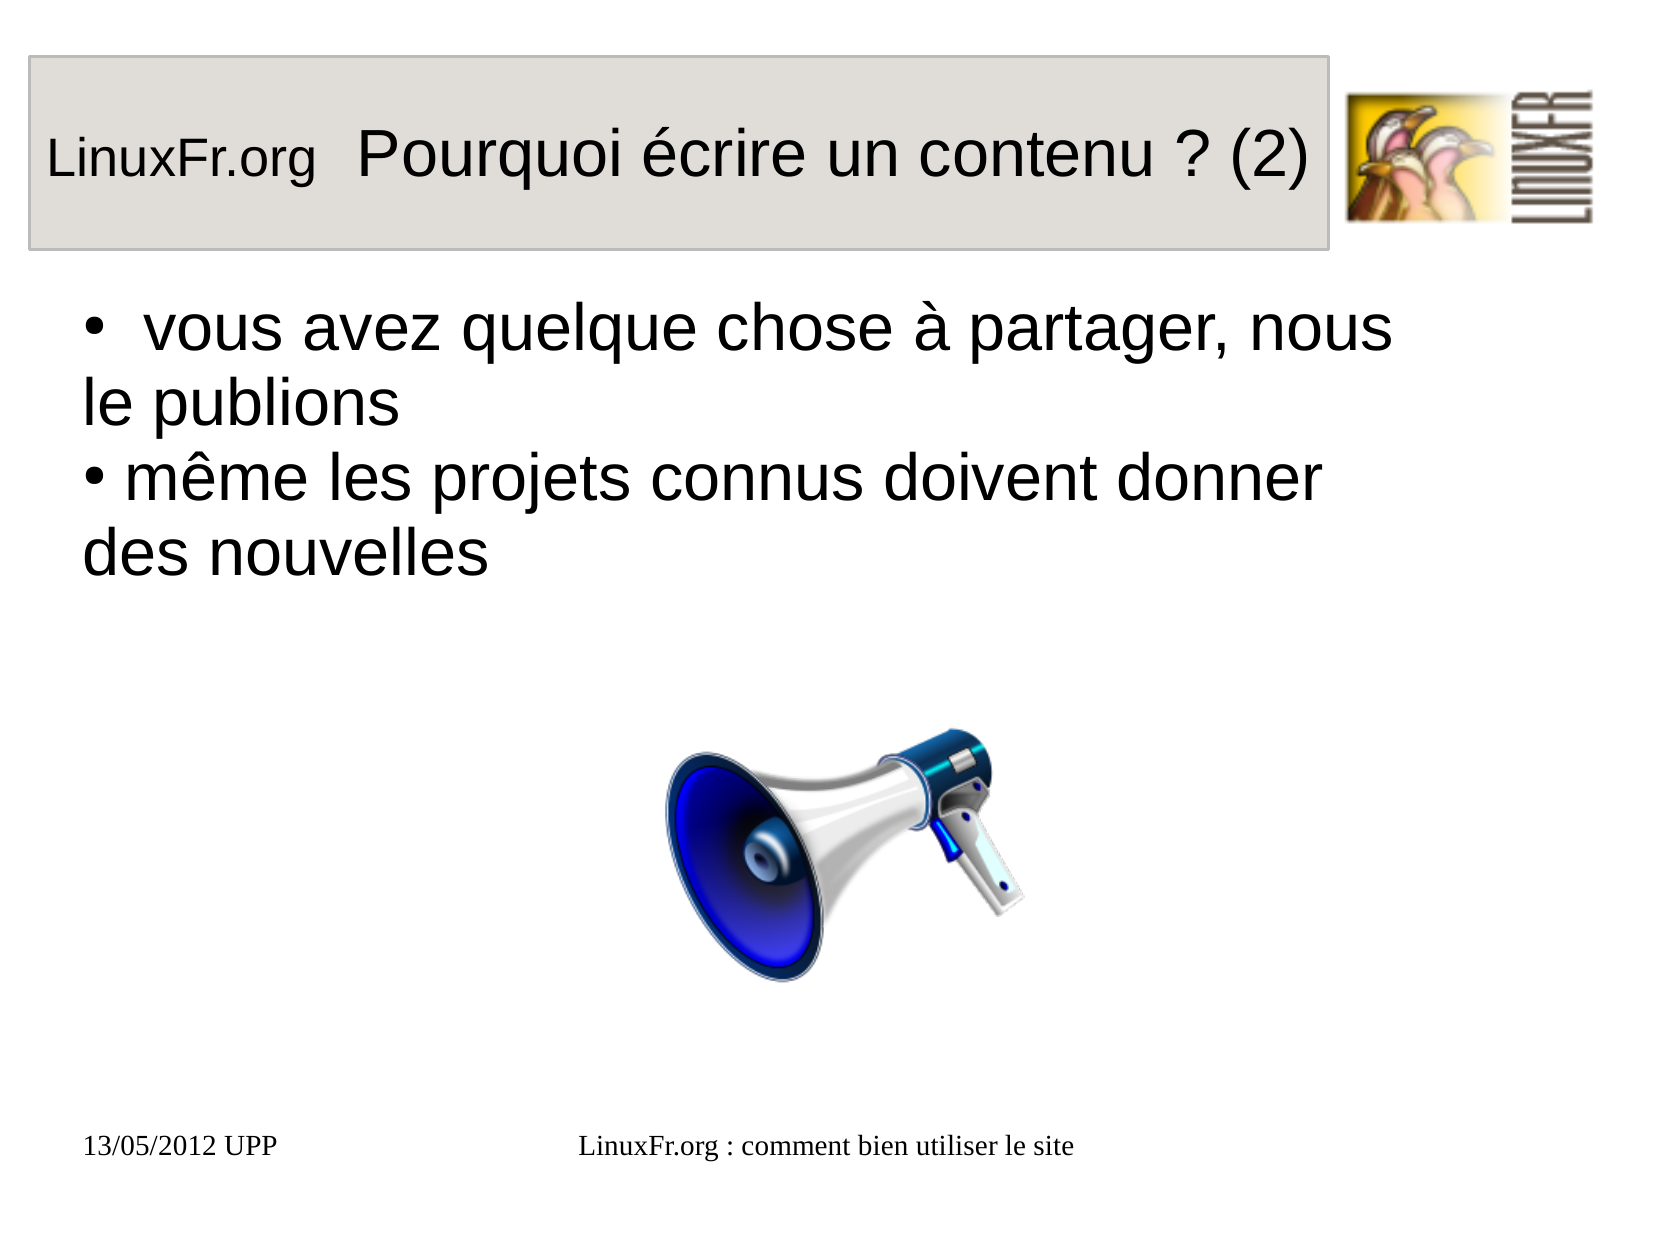

# LinuxFr.org	 Pourquoi écrire un contenu ? (2)
 vous avez quelque chose à partager, nous le publions
 même les projets connus doivent donner des nouvelles